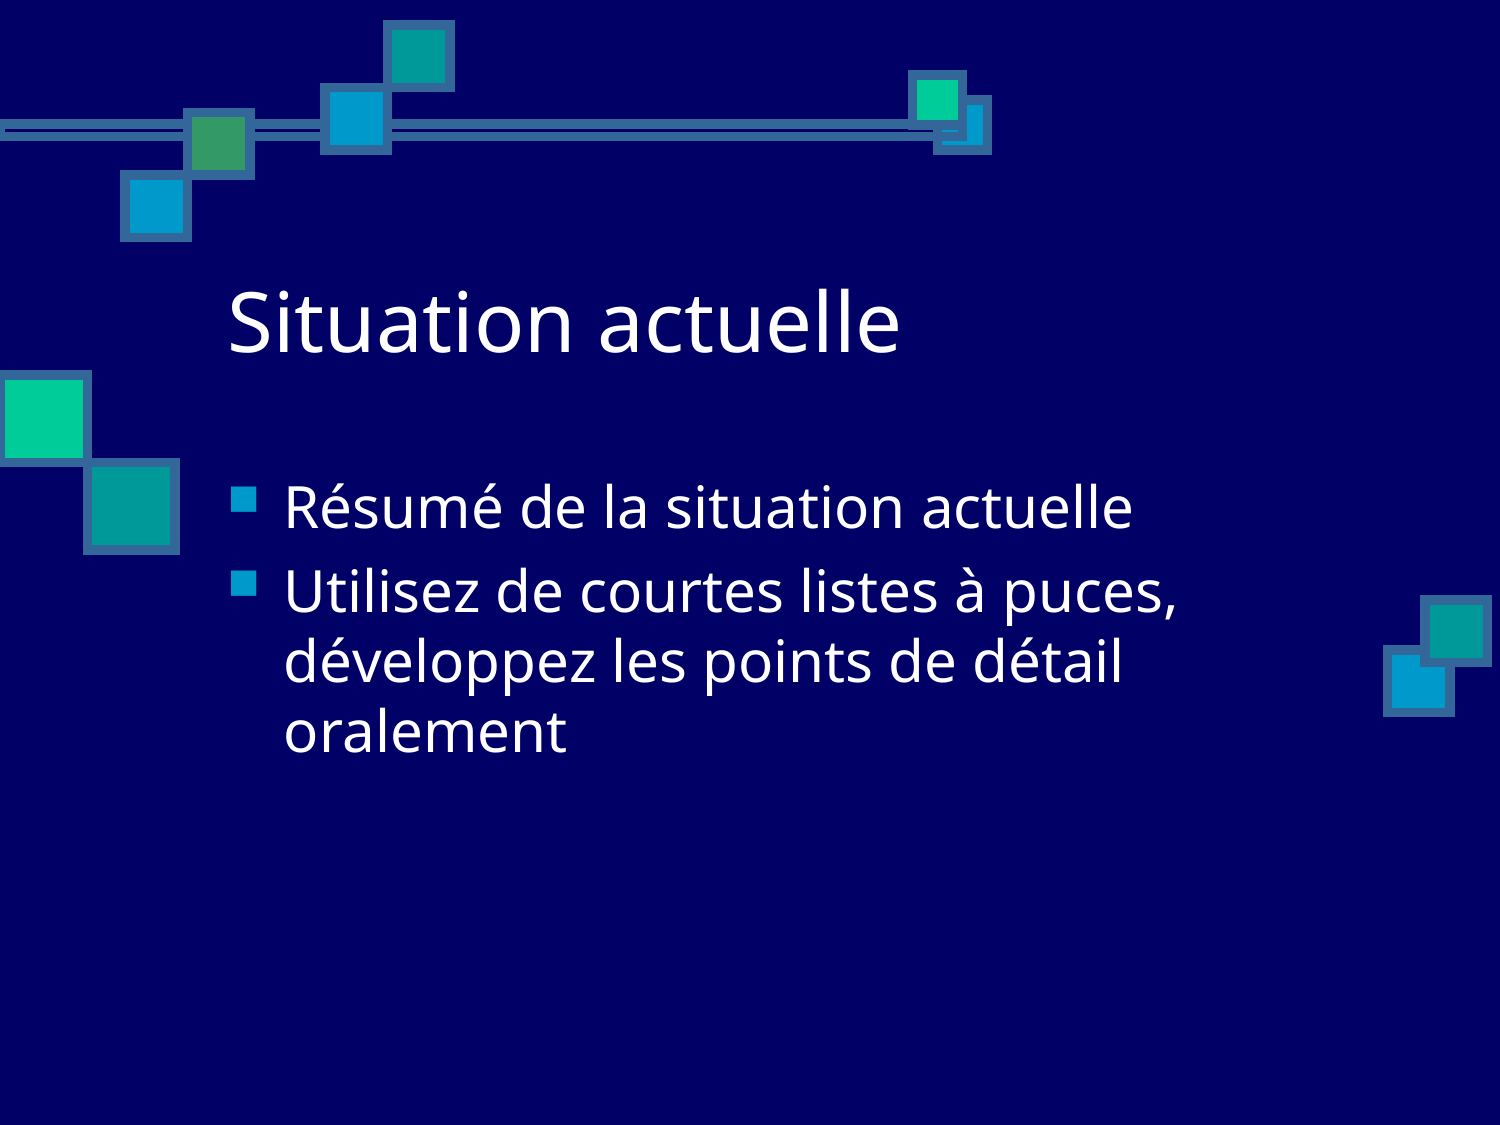

# Situation actuelle
Résumé de la situation actuelle
Utilisez de courtes listes à puces, développez les points de détail oralement